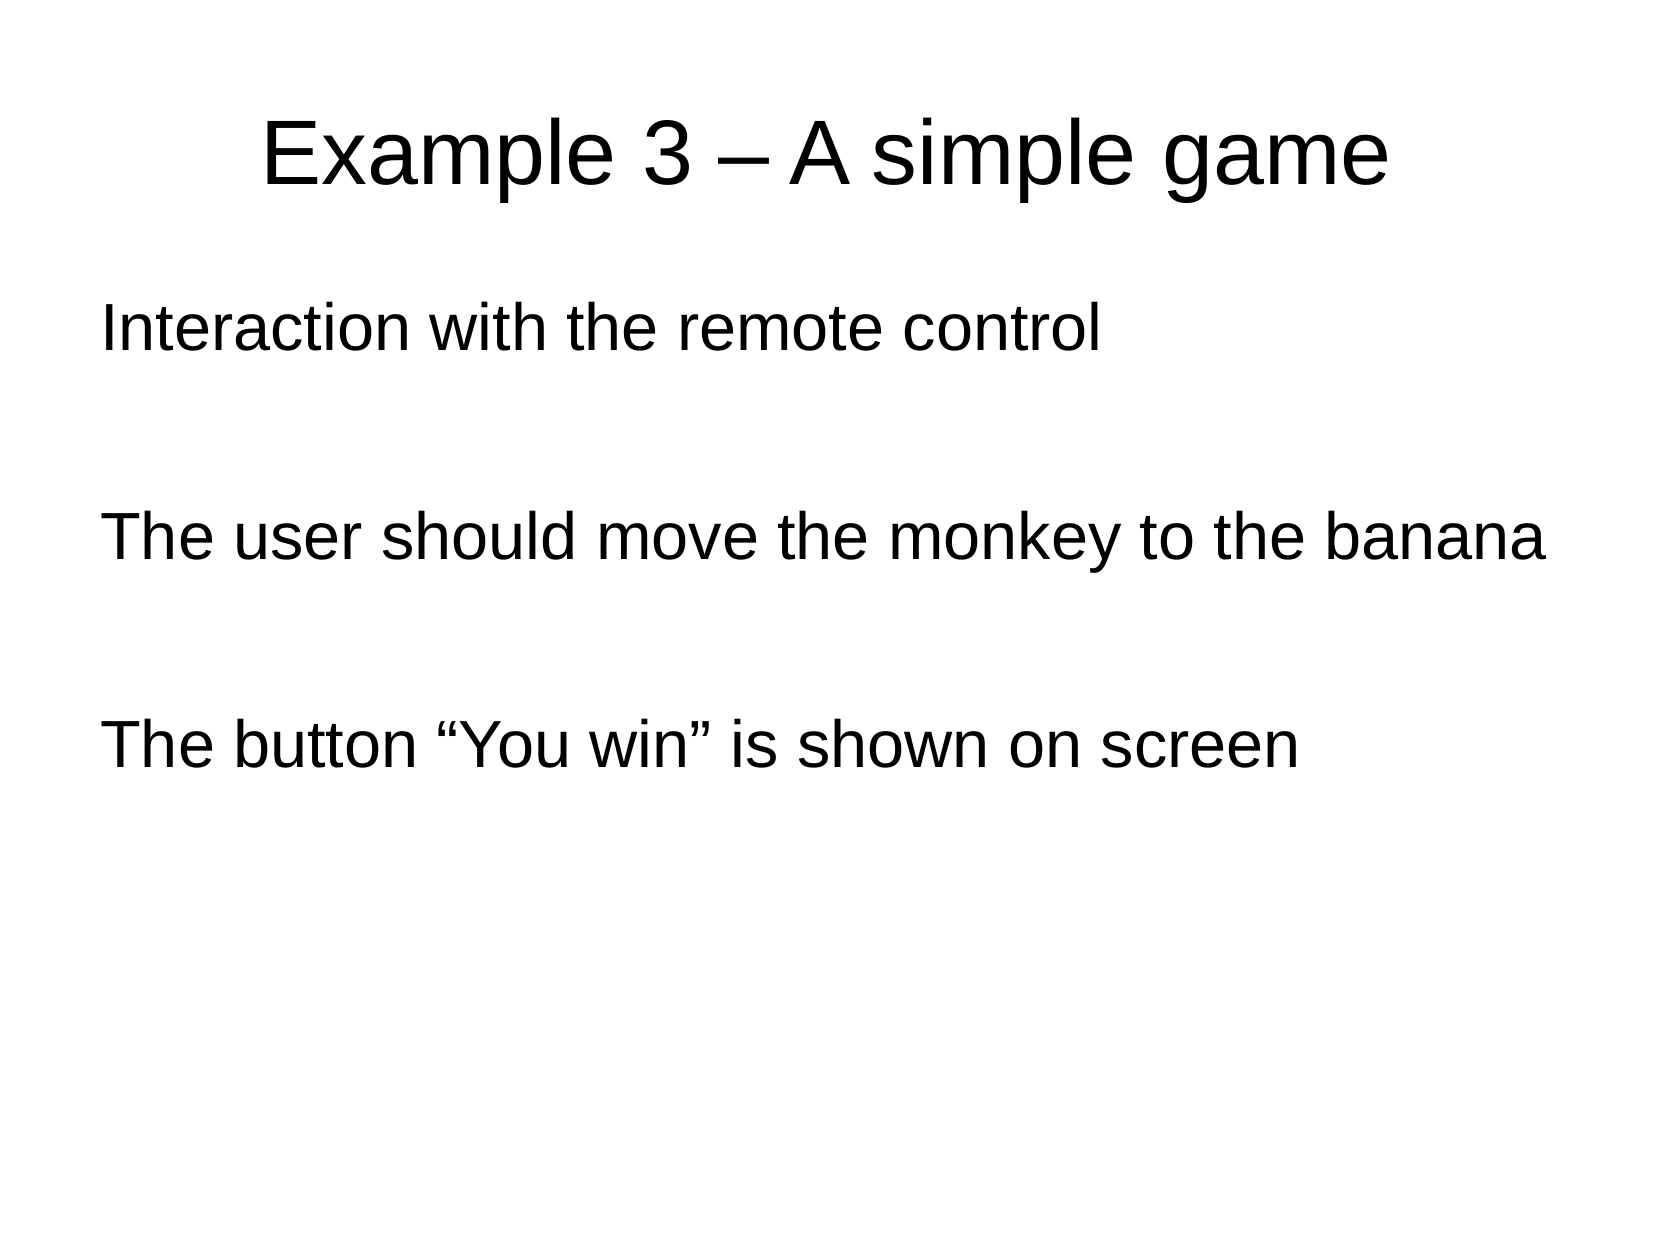

# Example 3 – A simple game
Interaction with the remote control
The user should move the monkey to the banana
The button “You win” is shown on screen